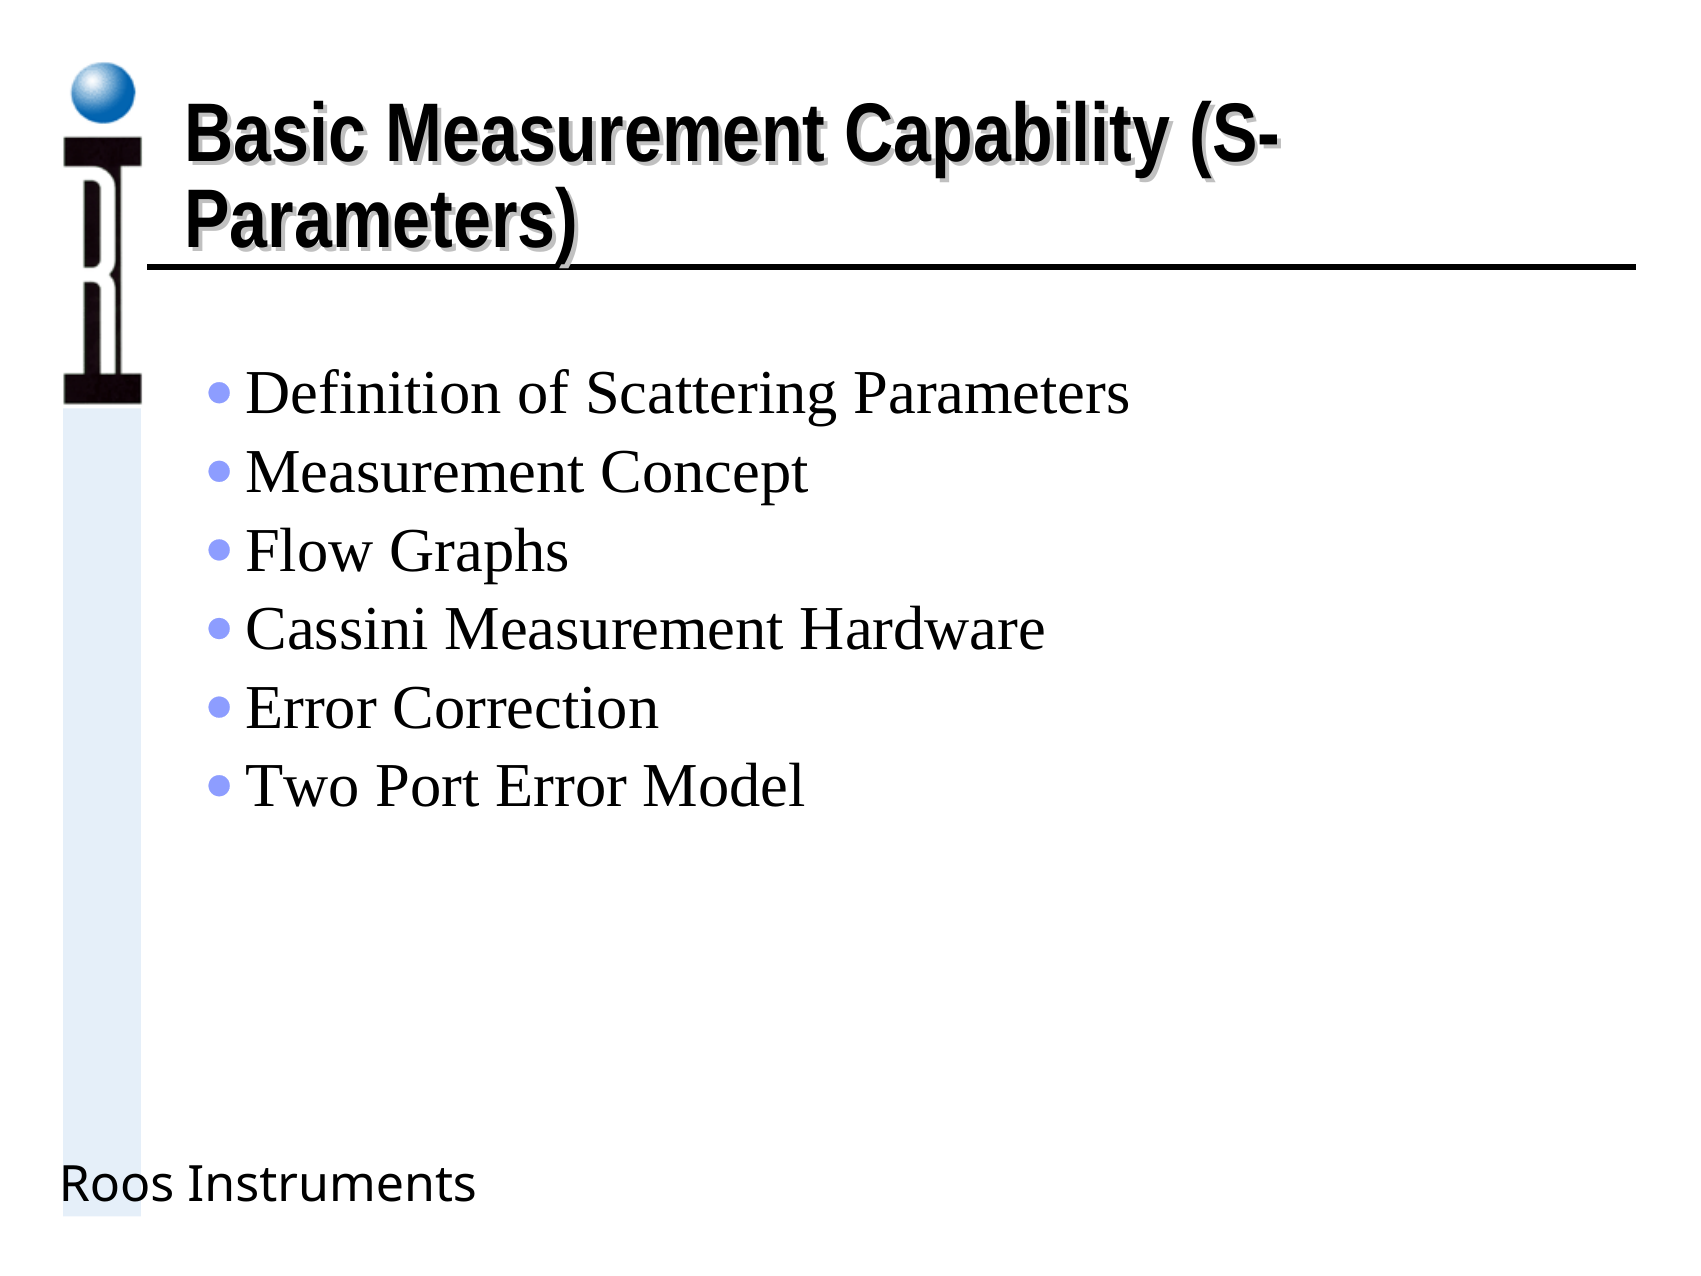

Basic Measurement Capability (S-Parameters)
Definition of Scattering Parameters
Measurement Concept
Flow Graphs
Cassini Measurement Hardware
Error Correction
Two Port Error Model